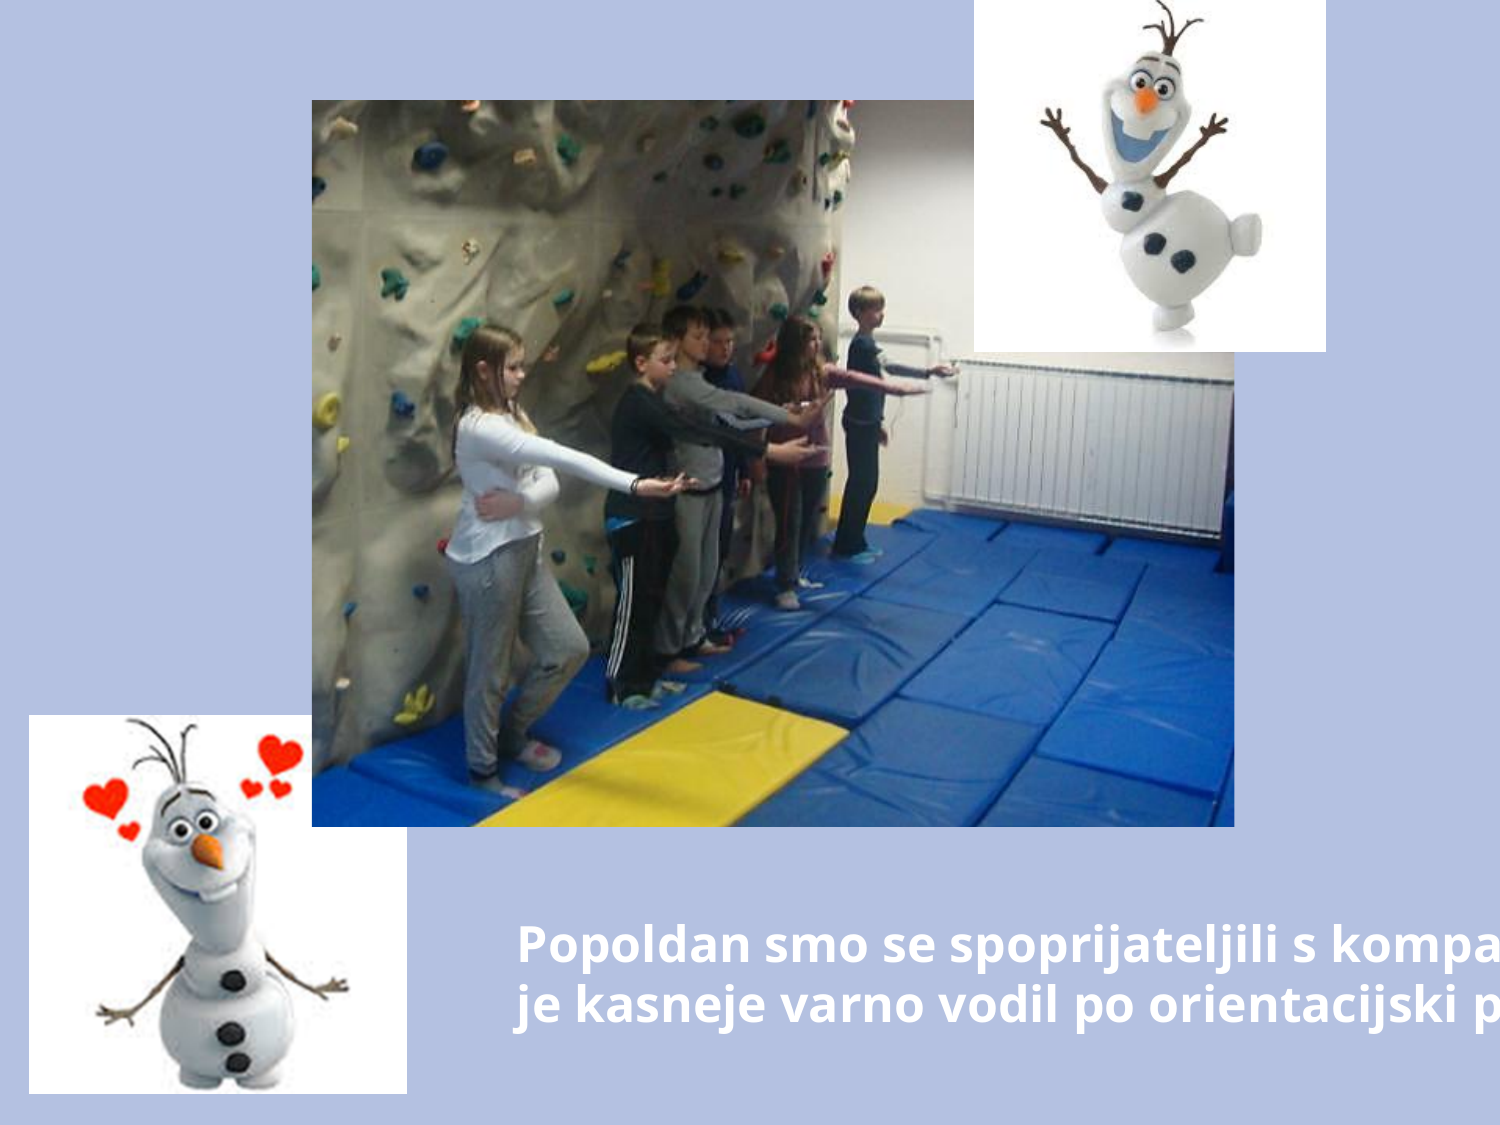

Popoldan smo se spoprijateljili s kompasom, ki nas
je kasneje varno vodil po orientacijski poti …